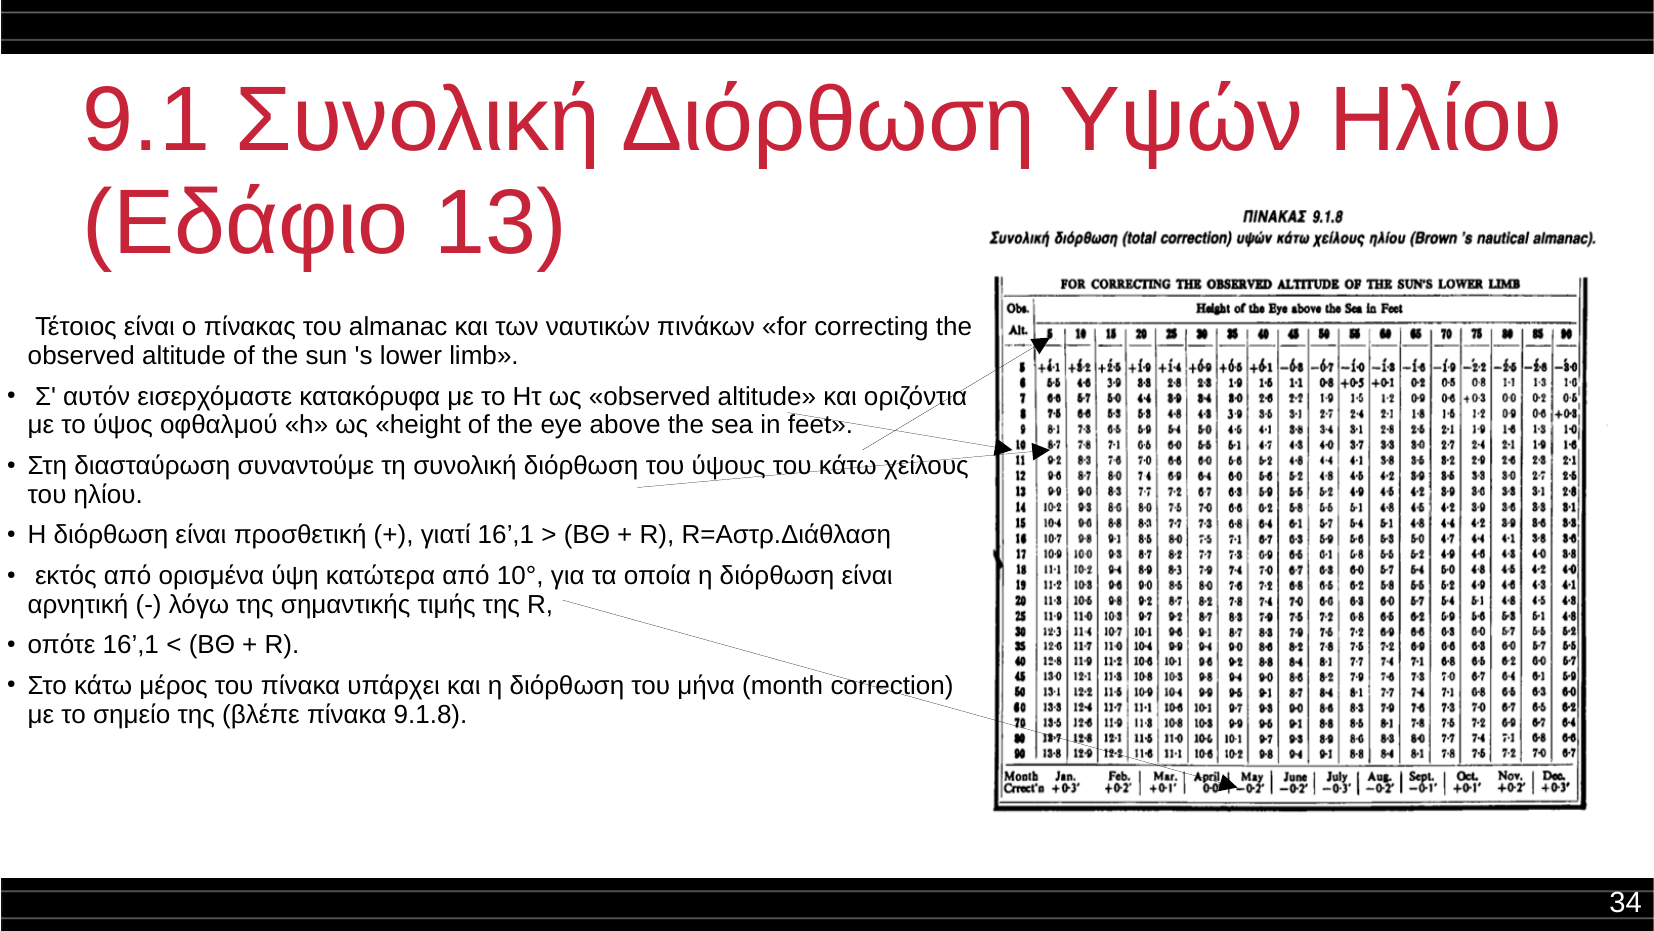

# 9.1 Συνολική Διόρθωση Υψών Ηλίου (Εδάφιο 13)
 Τέτοιος είναι ο πίνακας του almanac και των ναυτικών πινάκων «for correcting the observed altitude of the sun 's lower limb».
 Σ' αυτόν εισερχόμαστε κατακόρυφα με το Ητ ως «observed altitude» και οριζόντια με το ύψος οφθαλμού «h» ως «height of the eye above the sea in feet».
Στη διασταύρωση συναντούμε τη συνολική διόρθωση του ύψους του κάτω χείλους του ηλίου.
Η διόρθωση είναι προσθετική (+), γιατί 16’,1 > (ΒΘ + R), R=Αστρ.Διάθλαση
 εκτός από ορισμένα ύψη κατώτερα από 10°, για τα οποία η διόρθωση είναι αρνητική (-) λόγω της σημαντικής τιμής της R,
οπότε 16’,1 < (ΒΘ + R).
Στο κάτω μέρος του πίνακα υπάρχει και η διόρθωση του μήνα (month correction) με το σημείο της (βλέπε πίνακα 9.1.8).